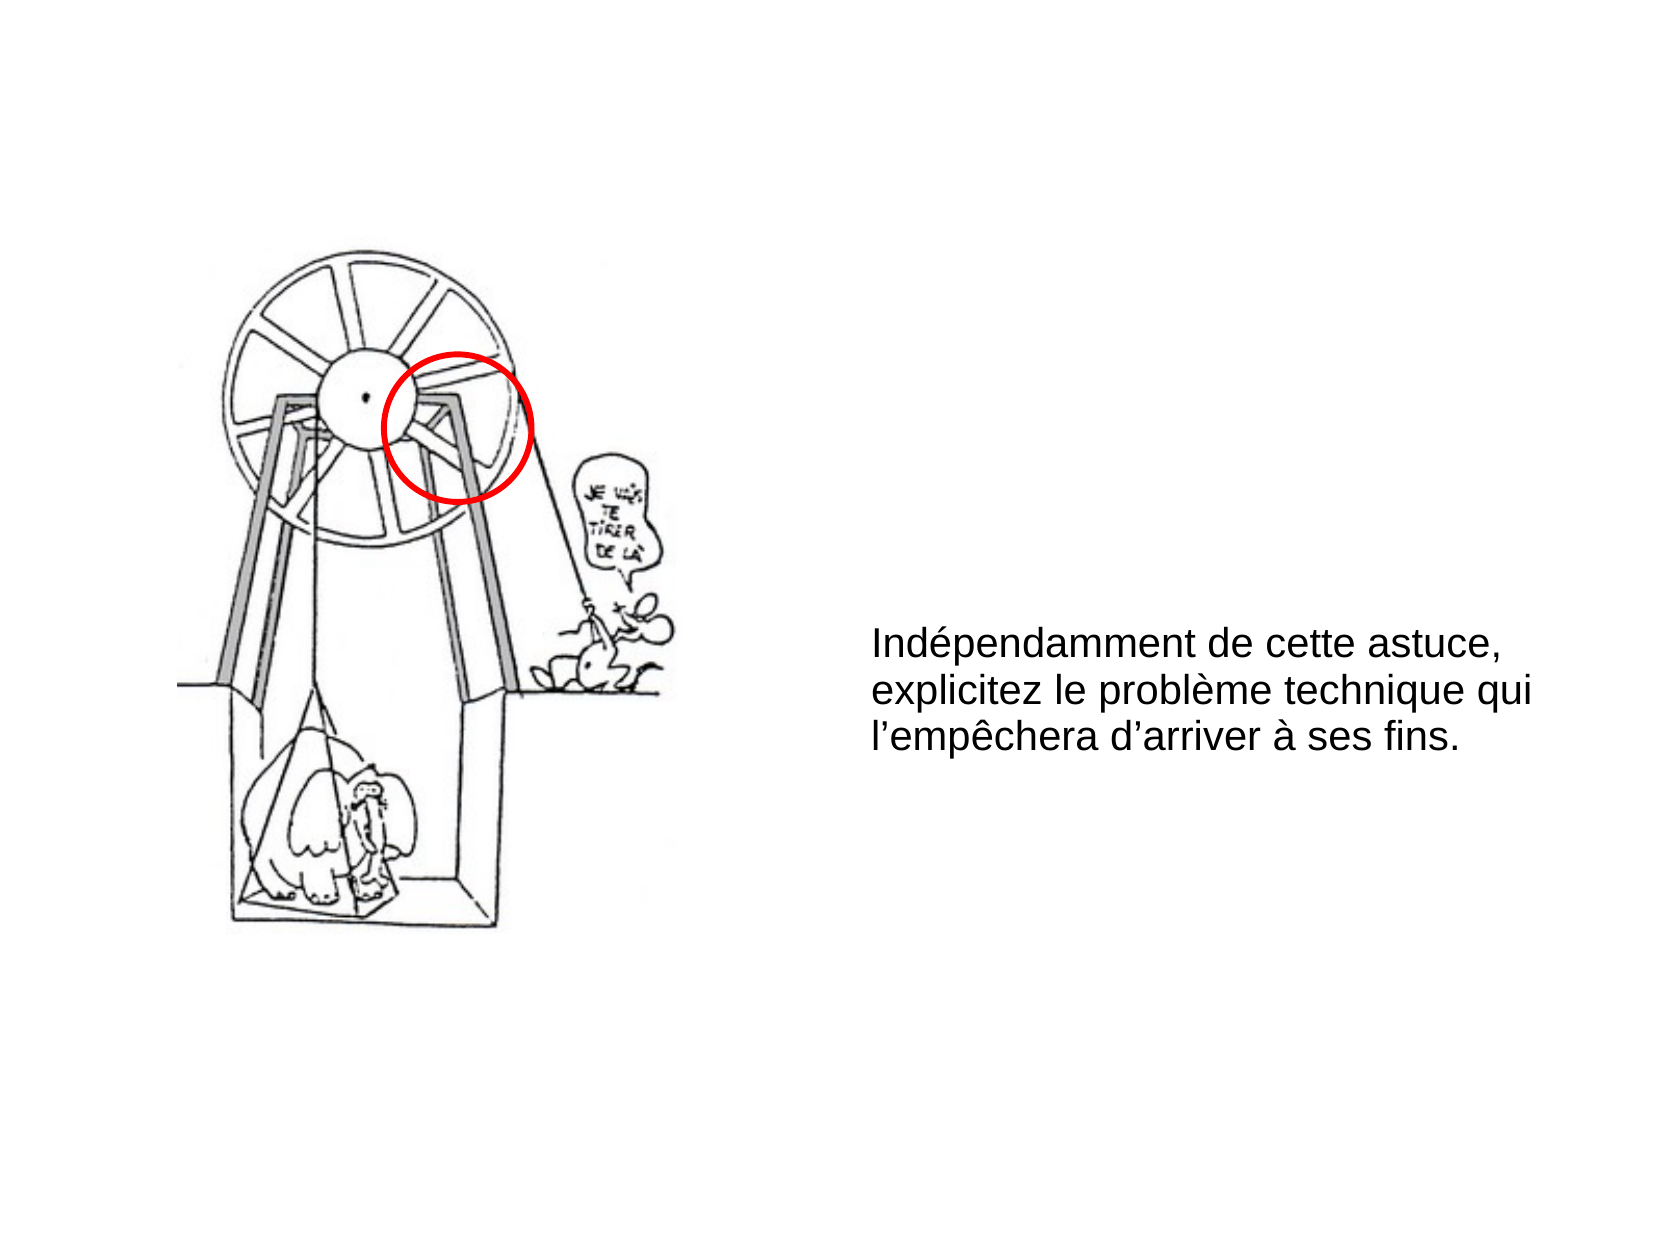

Indépendamment de cette astuce, explicitez le problème technique qui l’empêchera d’arriver à ses fins.